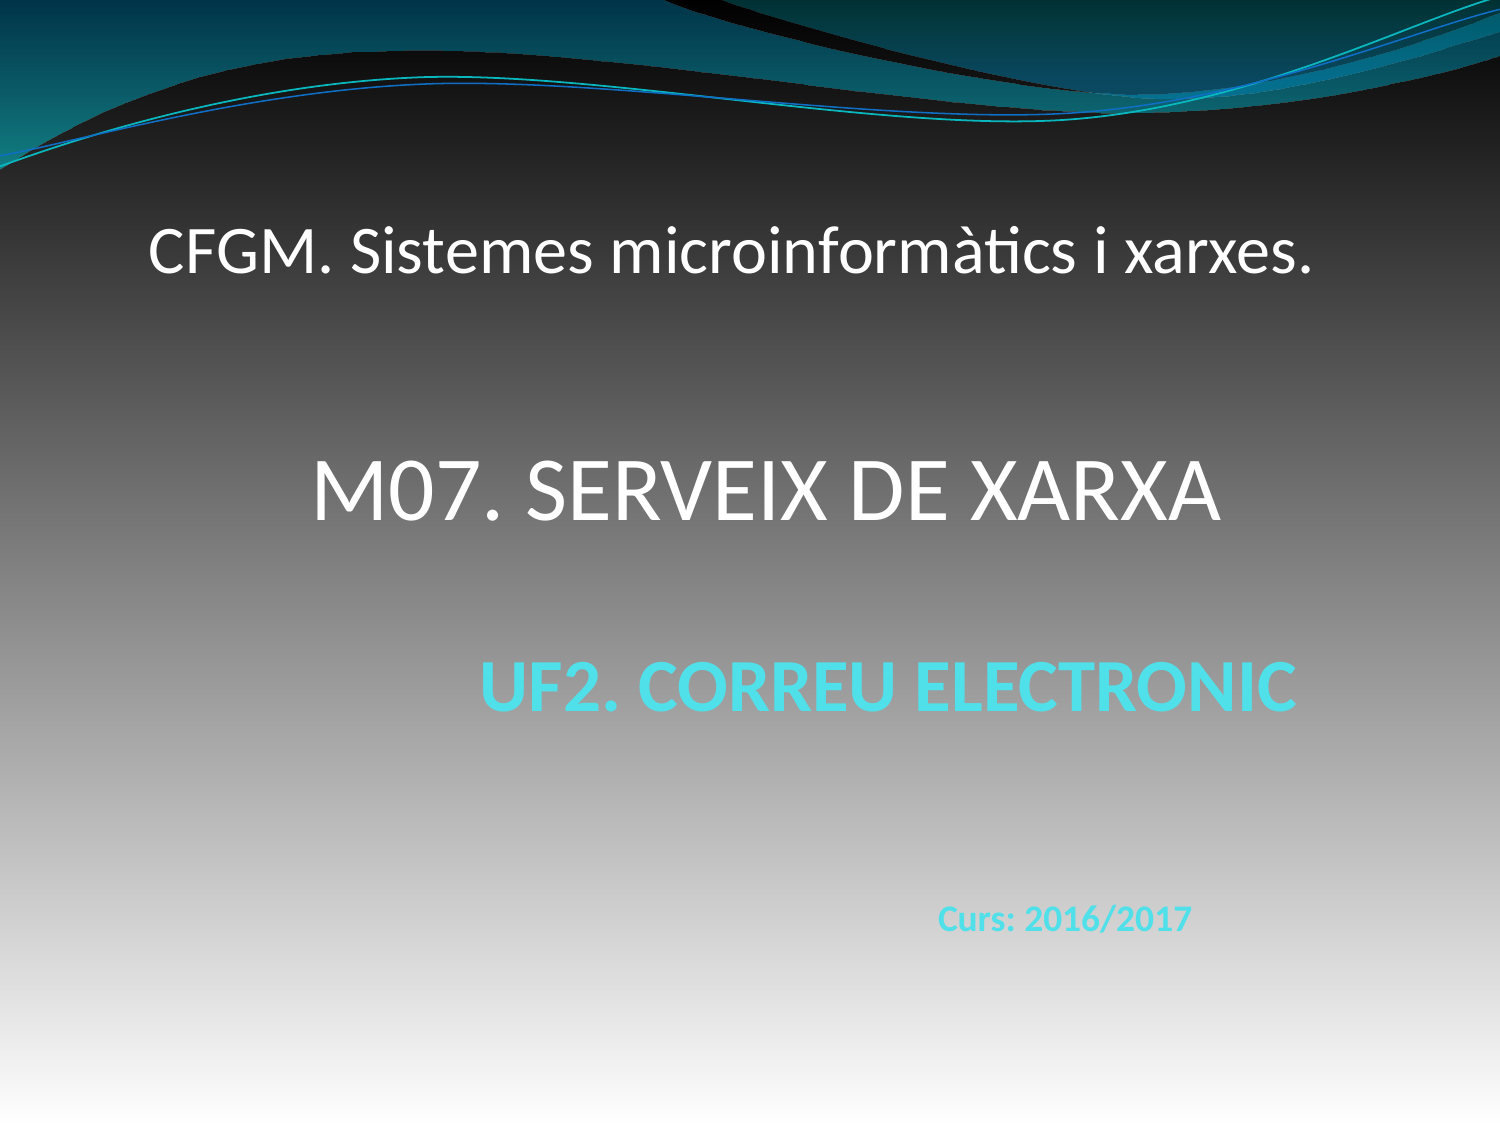

CFGM. Sistemes microinformàtics i xarxes.
M07. SERVEIX DE XARXA
# UF2. CORREU ELECTRONIC
Curs: 2016/2017